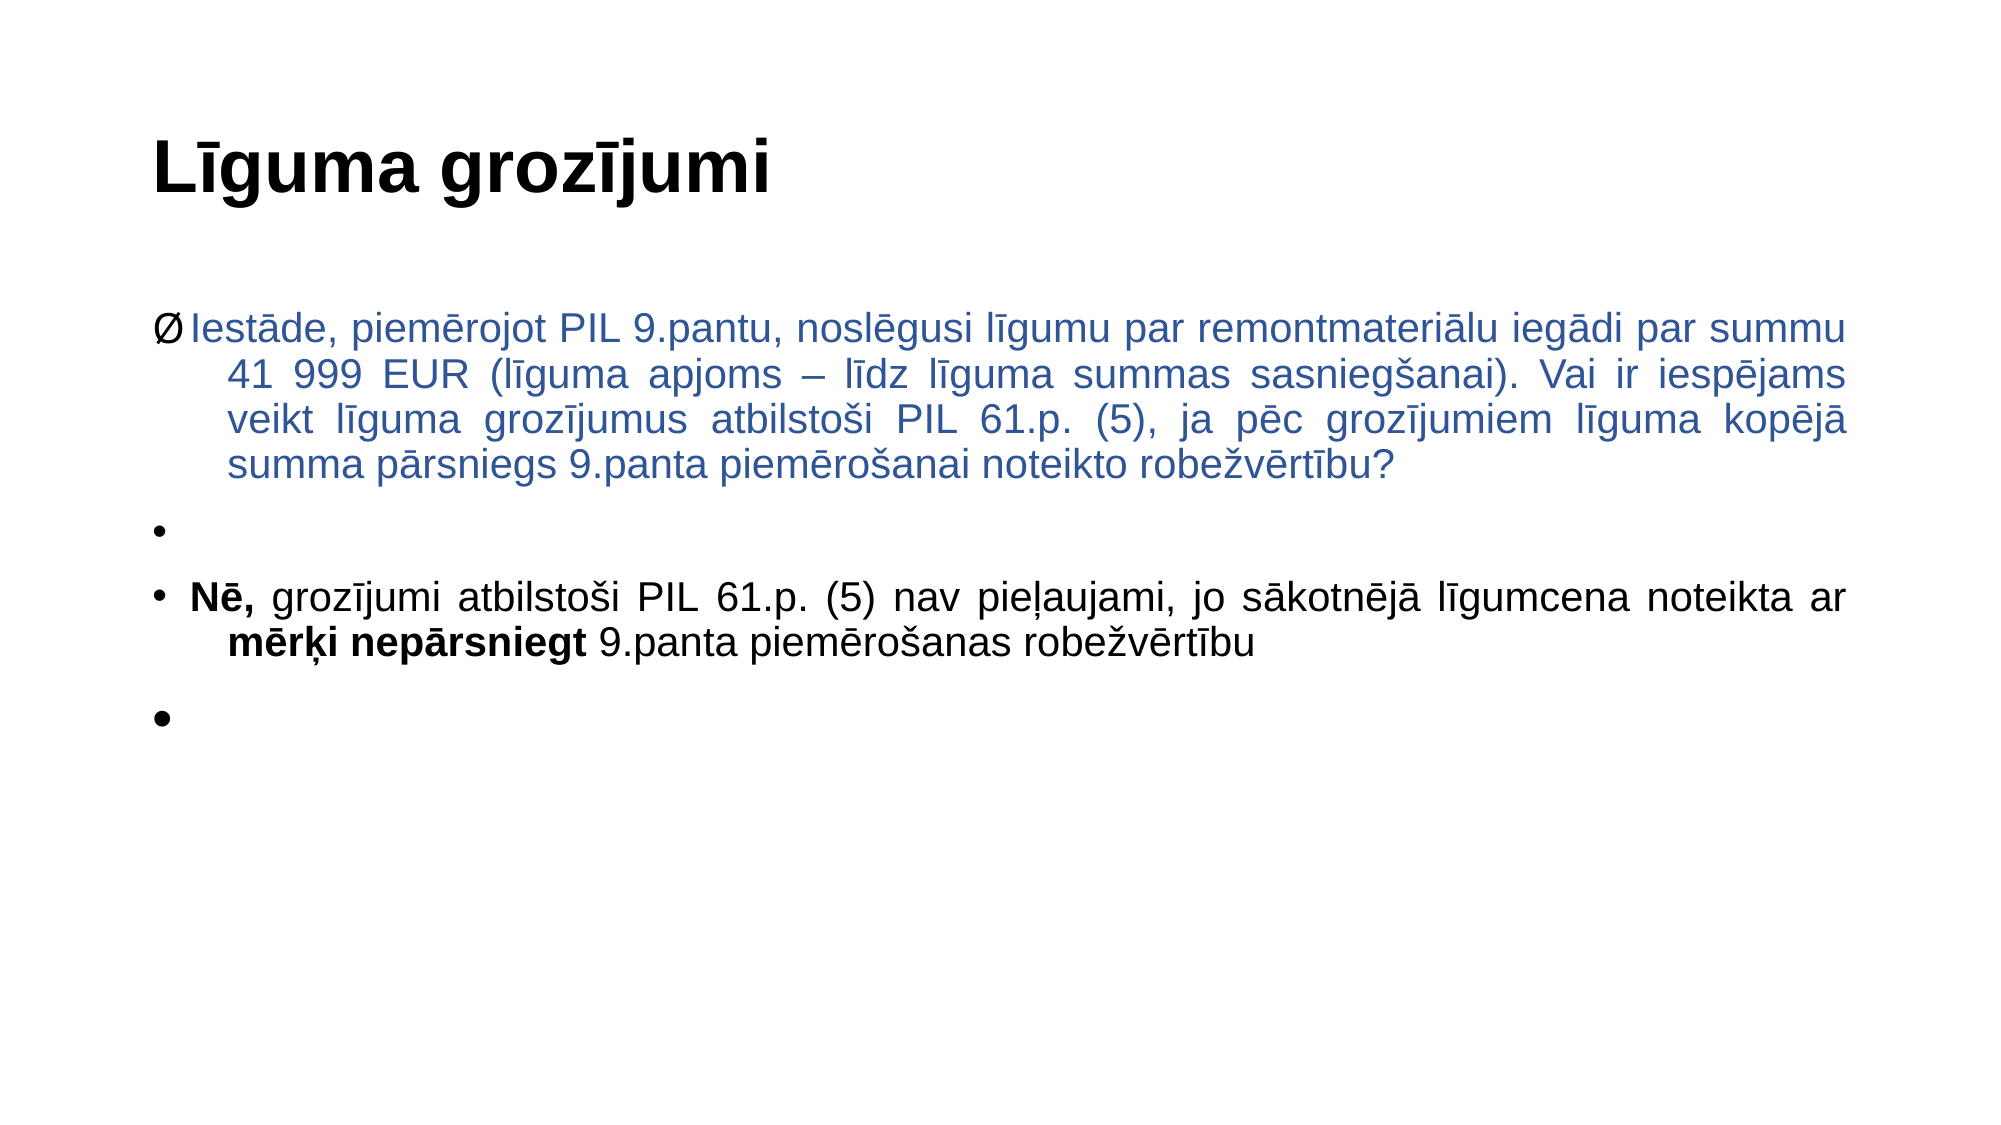

# Līguma grozījumi
Iestāde, piemērojot PIL 9.pantu, noslēgusi līgumu par remontmateriālu iegādi par summu 41 999 EUR (līguma apjoms – līdz līguma summas sasniegšanai). Vai ir iespējams veikt līguma grozījumus atbilstoši PIL 61.p. (5), ja pēc grozījumiem līguma kopējā summa pārsniegs 9.panta piemērošanai noteikto robežvērtību?
Nē, grozījumi atbilstoši PIL 61.p. (5) nav pieļaujami, jo sākotnējā līgumcena noteikta ar mērķi nepārsniegt 9.panta piemērošanas robežvērtību